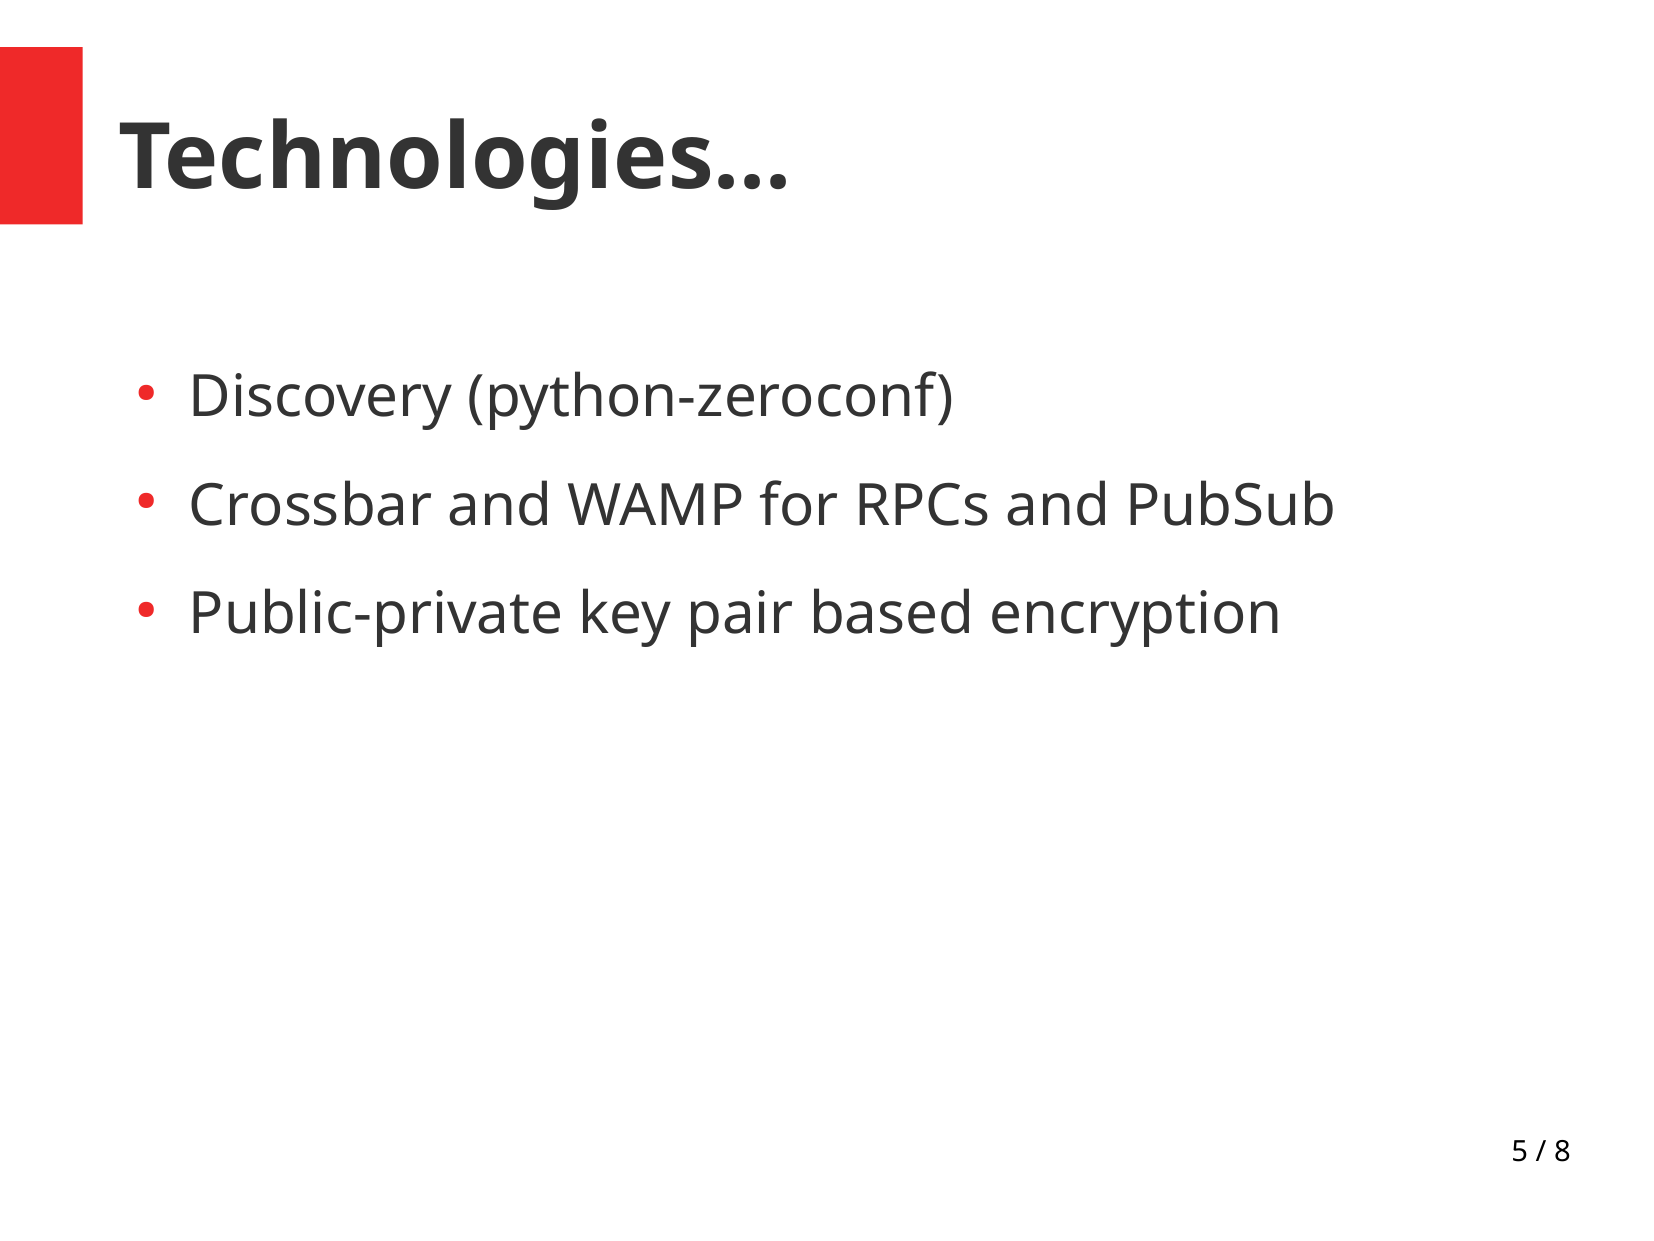

# Technologies...
Discovery (python-zeroconf)
Crossbar and WAMP for RPCs and PubSub
Public-private key pair based encryption
5